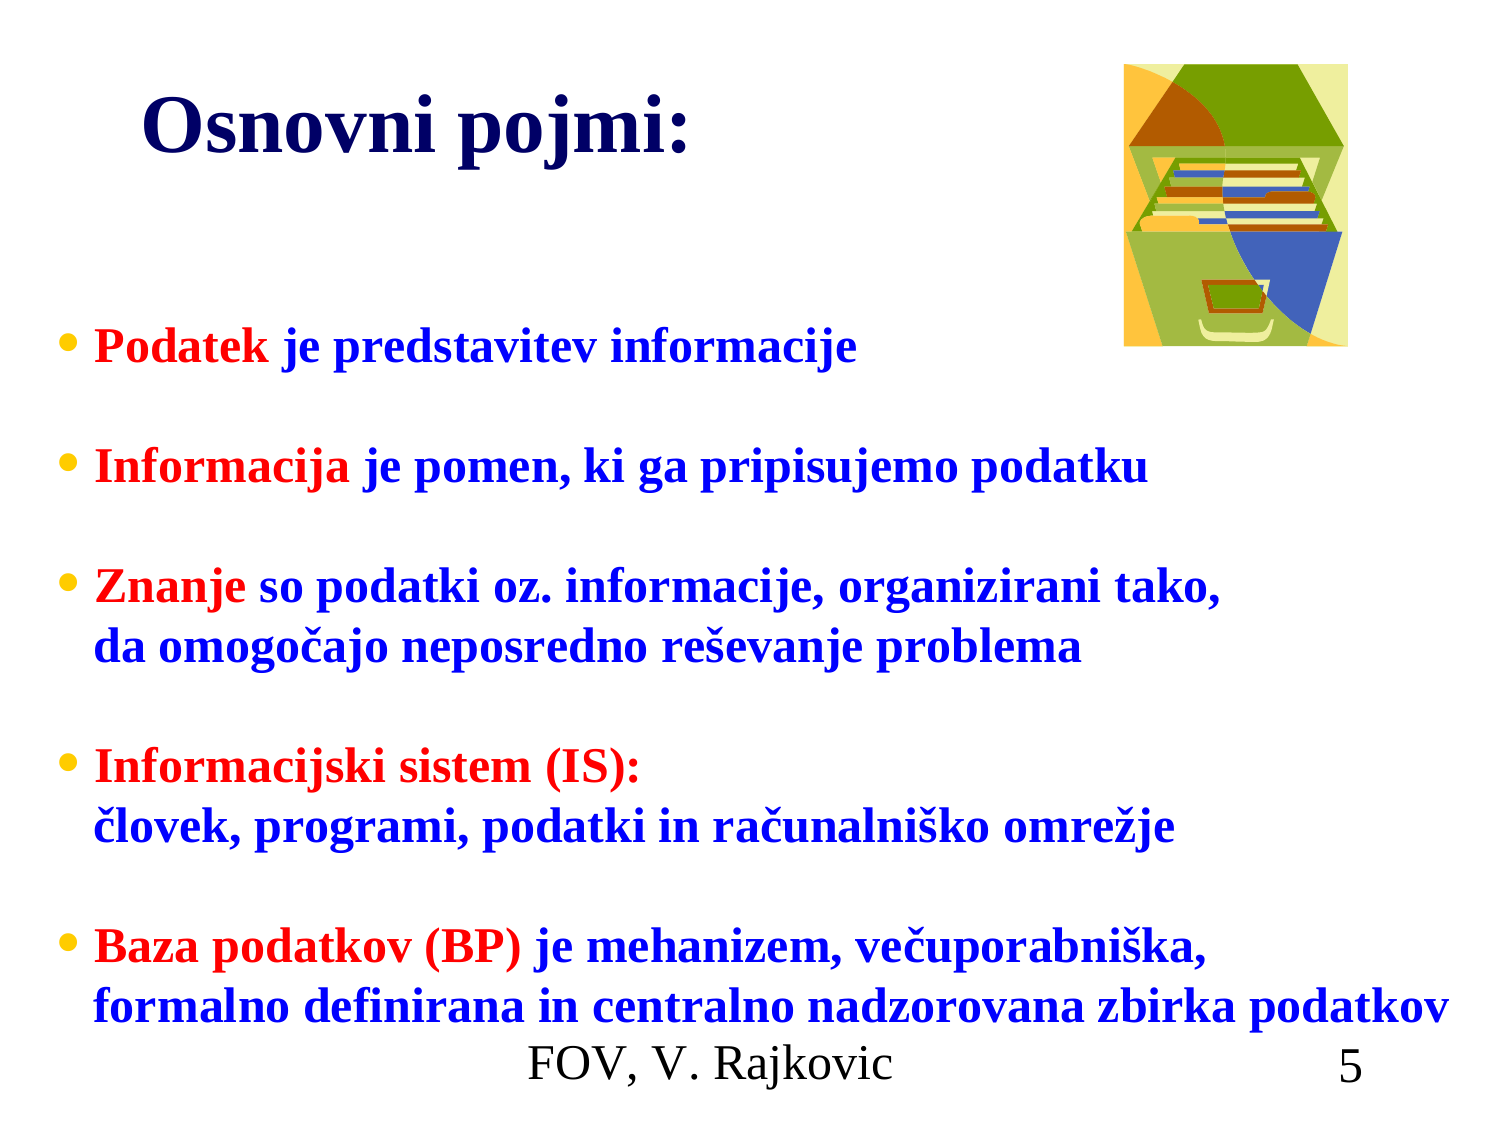

Osnovni pojmi:
 Podatek je predstavitev informacije
 Informacija je pomen, ki ga pripisujemo podatku
 Znanje so podatki oz. informacije, organizirani tako,
 da omogočajo neposredno reševanje problema
 Informacijski sistem (IS):
 človek, programi, podatki in računalniško omrežje
 Baza podatkov (BP) je mehanizem, večuporabniška,
 formalno definirana in centralno nadzorovana zbirka podatkov
FOV, V. Rajkovic
5